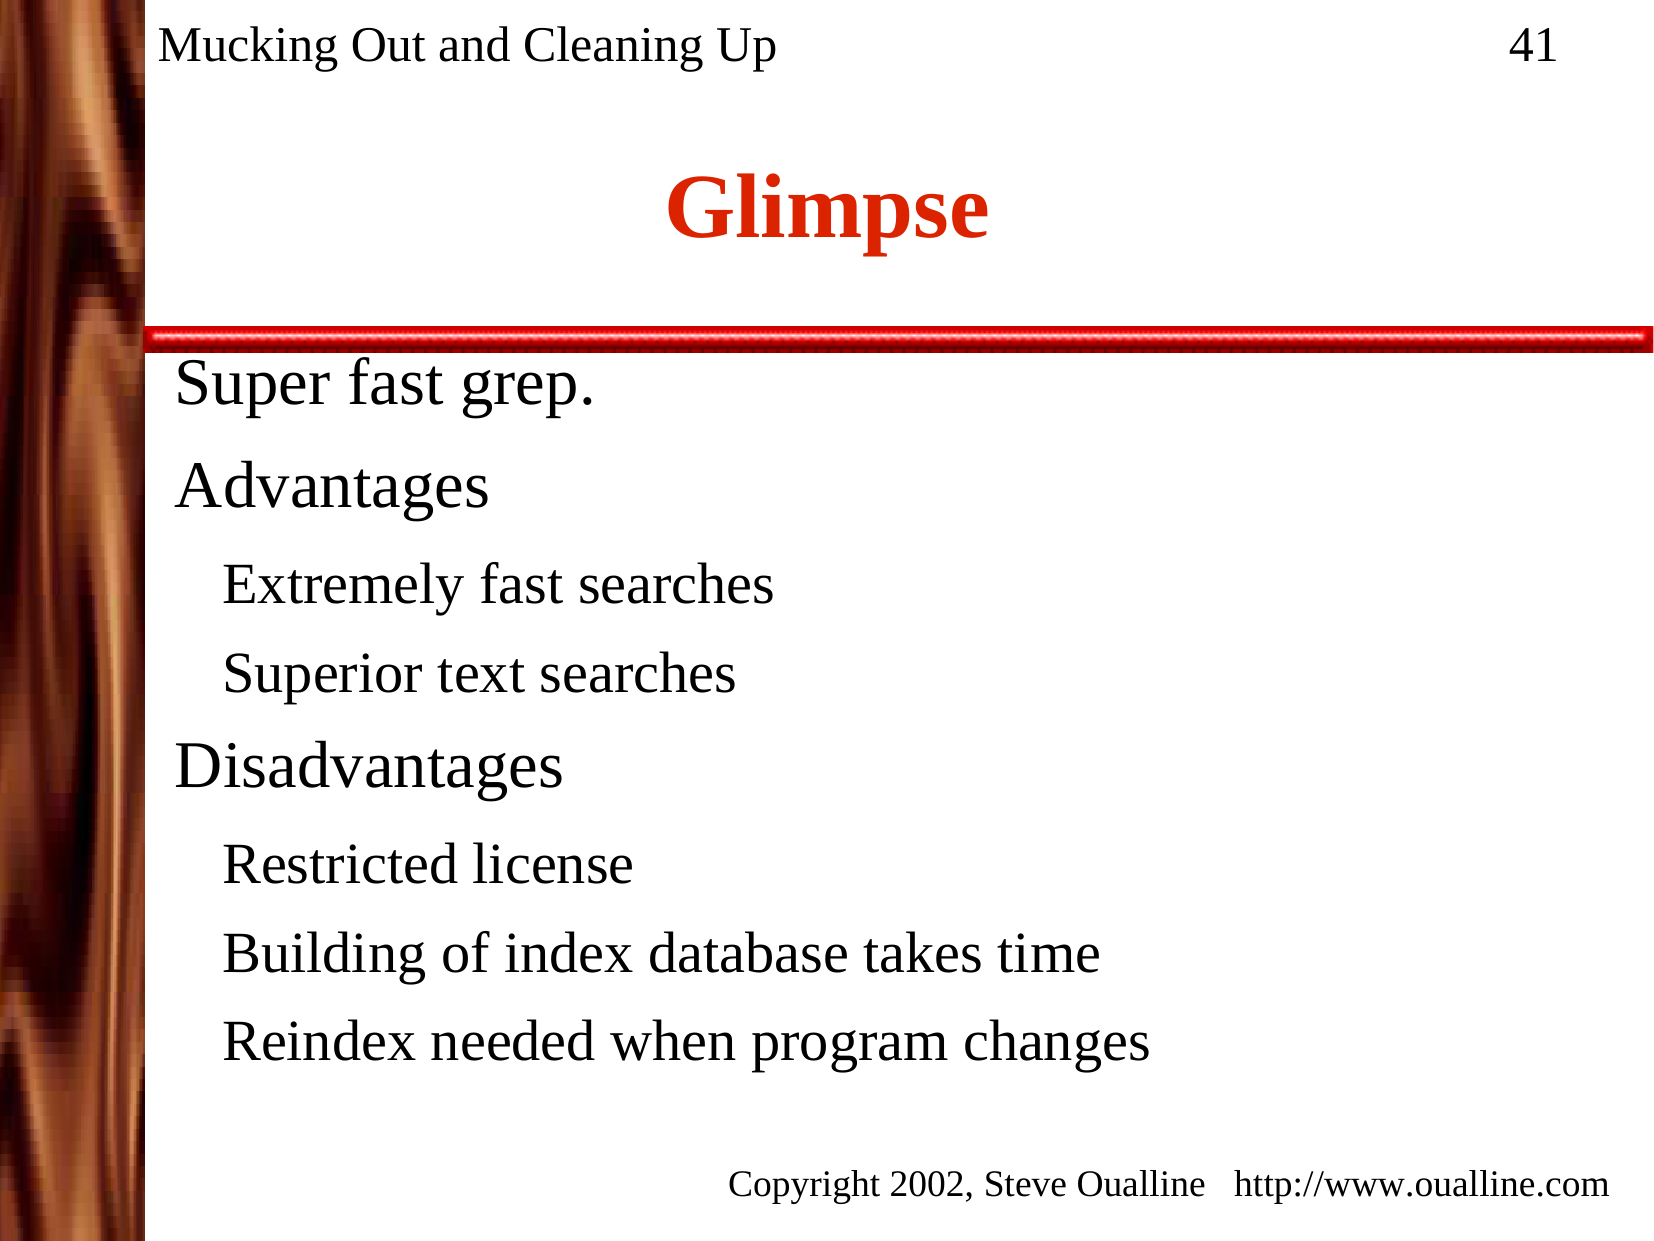

# Glimpse
Super fast grep.
Advantages
Extremely fast searches
Superior text searches
Disadvantages
Restricted license
Building of index database takes time
Reindex needed when program changes